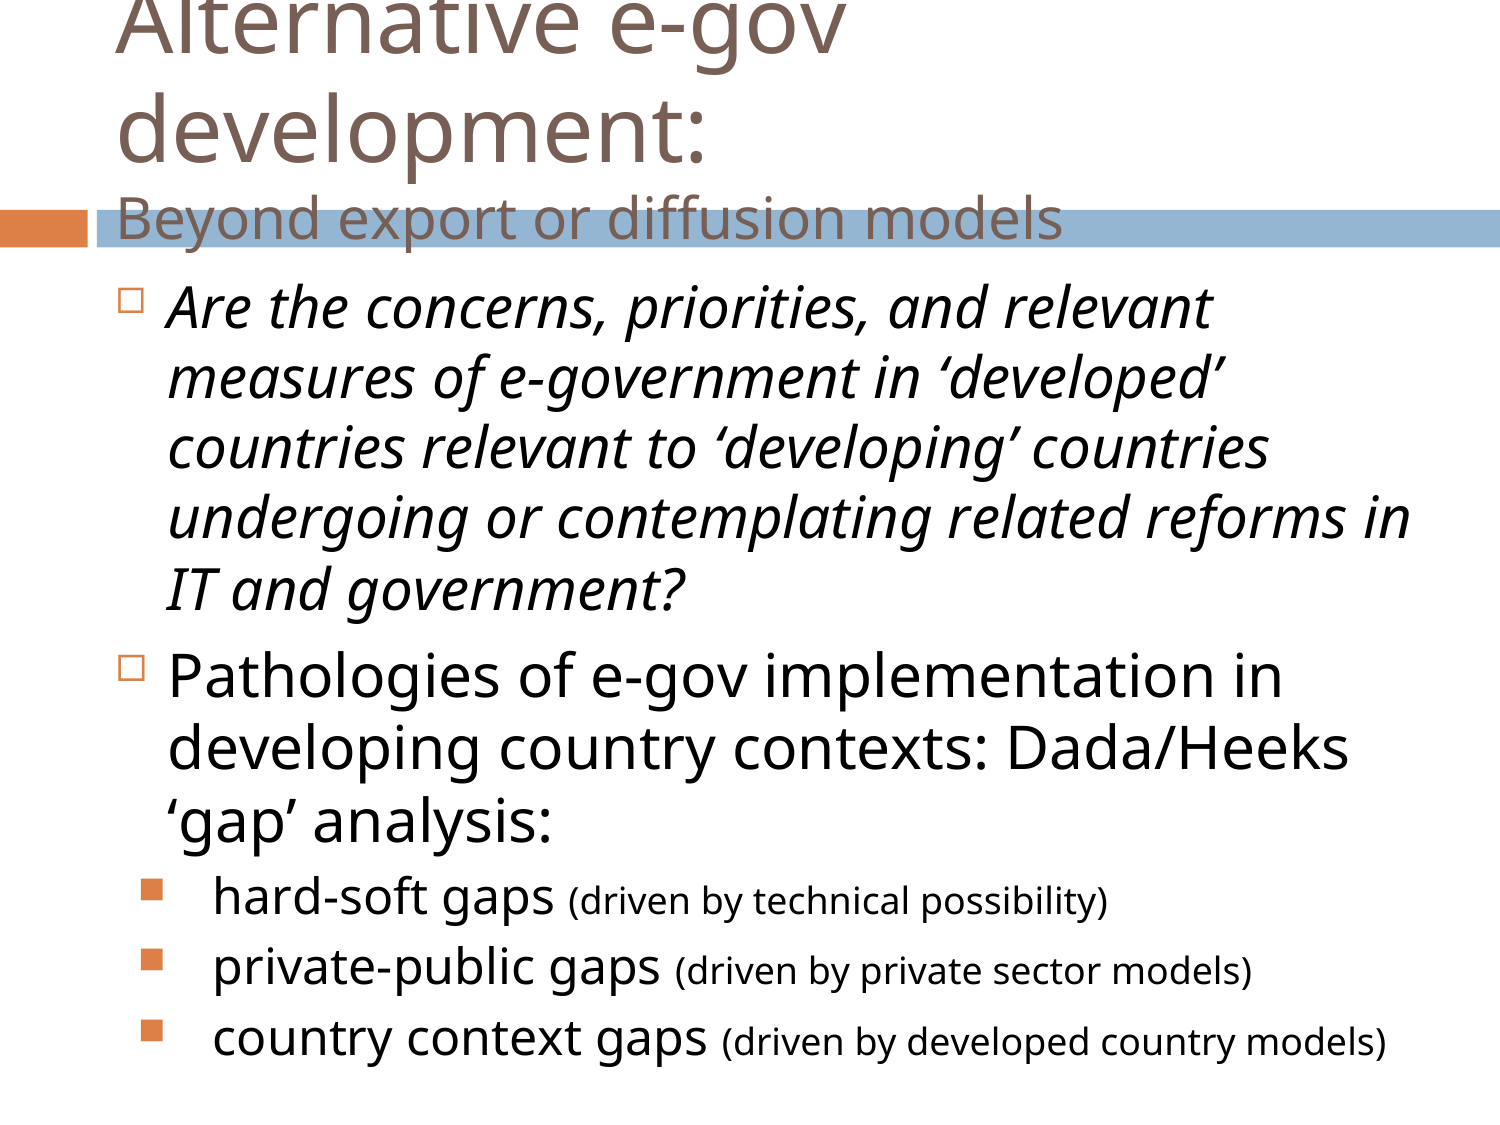

# Alternative e-gov development: Beyond export or diffusion models
Are the concerns, priorities, and relevant measures of e-government in ‘developed’ countries relevant to ‘developing’ countries undergoing or contemplating related reforms in IT and government?
Pathologies of e-gov implementation in developing country contexts: Dada/Heeks ‘gap’ analysis:
hard-soft gaps (driven by technical possibility)
private-public gaps (driven by private sector models)
country context gaps (driven by developed country models)